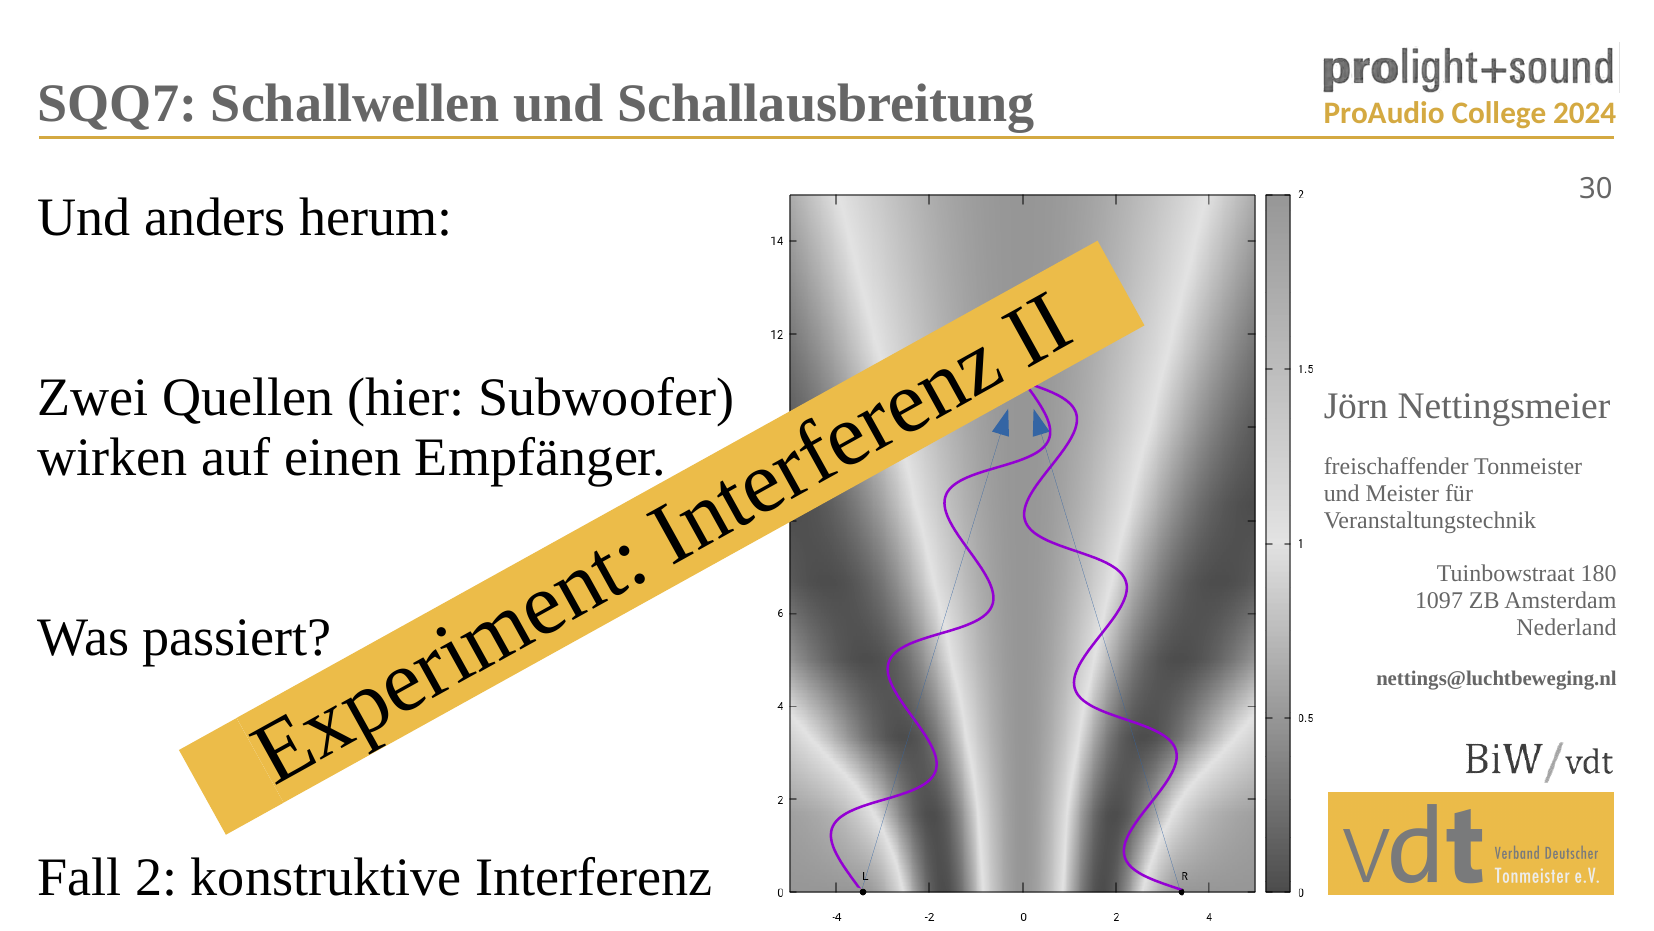

# SQQ7: Schallwellen und Schallausbreitung
30
Und anders herum:
Zwei Quellen (hier: Subwoofer)
wirken auf einen Empfänger.
Was passiert?
Fall 2: konstruktive Interferenz
 Experiment: Interferenz II